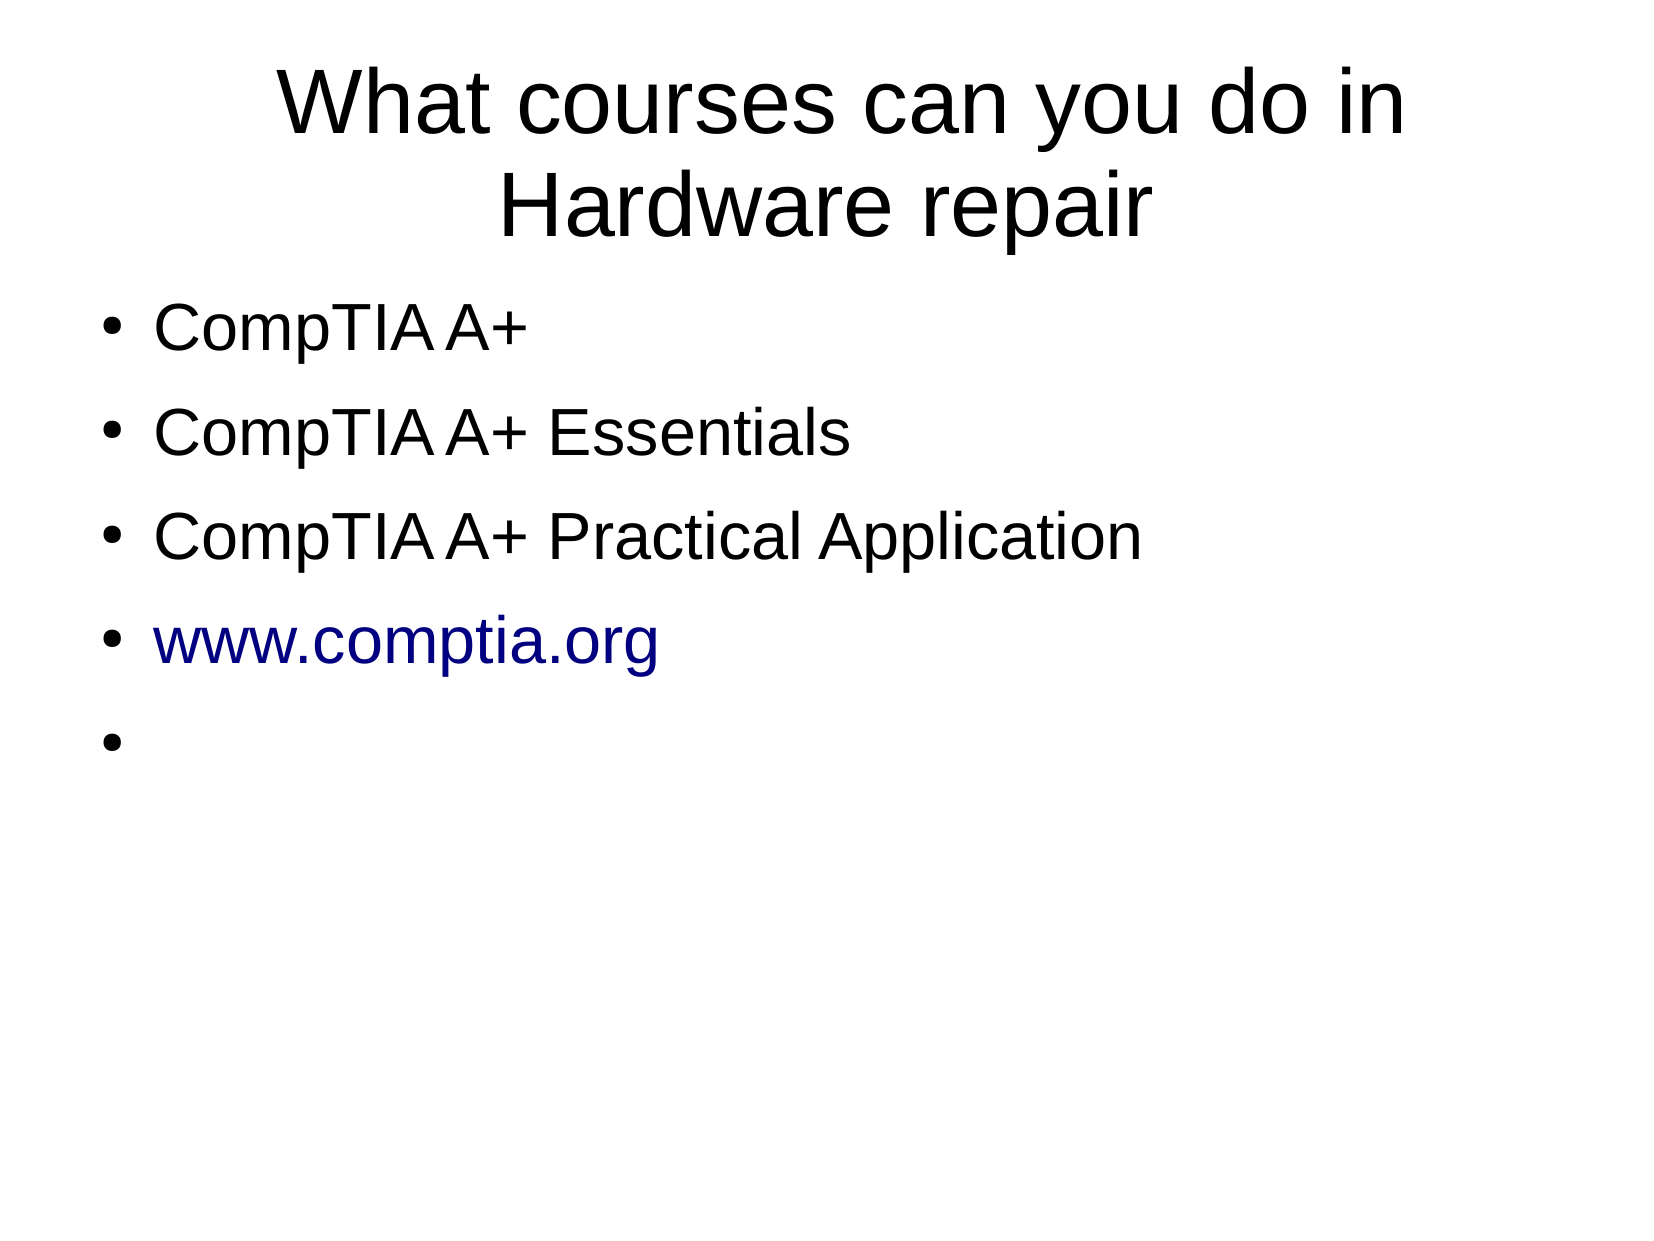

# What courses can you do in Hardware repair
CompTIA A+
CompTIA A+ Essentials
CompTIA A+ Practical Application
www.comptia.org